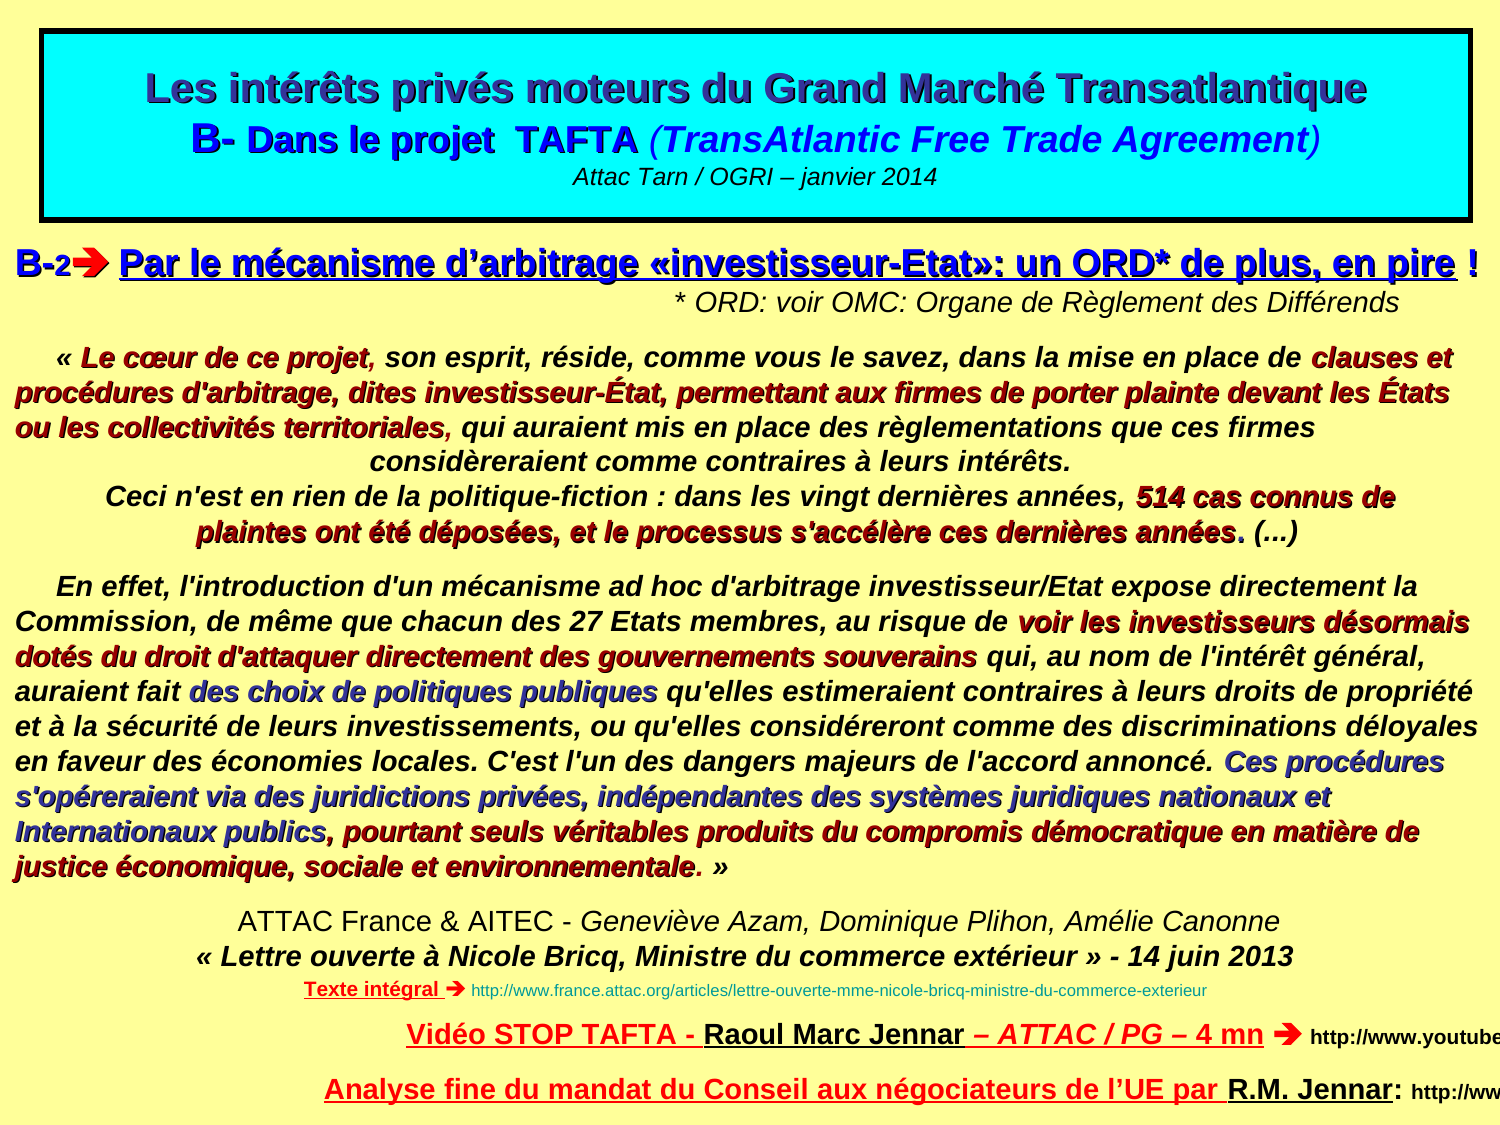

B-2 Par le mécanisme d’arbitrage «investisseur-Etat»: un ORD* de plus, en pire !
 * ORD: voir OMC: Organe de Règlement des Différends
 « Le cœur de ce projet, son esprit, réside, comme vous le savez, dans la mise en place de clauses et
procédures d'arbitrage, dites investisseur-État, permettant aux firmes de porter plainte devant les États
ou les collectivités territoriales, qui auraient mis en place des règlementations que ces firmes
 considèreraient comme contraires à leurs intérêts.
 Ceci n'est en rien de la politique-fiction : dans les vingt dernières années, 514 cas connus de
 plaintes ont été déposées, et le processus s'accélère ces dernières années. (...)
 En effet, l'introduction d'un mécanisme ad hoc d'arbitrage investisseur/Etat expose directement la
Commission, de même que chacun des 27 Etats membres, au risque de voir les investisseurs désormais
dotés du droit d'attaquer directement des gouvernements souverains qui, au nom de l'intérêt général,
auraient fait des choix de politiques publiques qu'elles estimeraient contraires à leurs droits de propriété
et à la sécurité de leurs investissements, ou qu'elles considéreront comme des discriminations déloyales
en faveur des économies locales. C'est l'un des dangers majeurs de l'accord annoncé. Ces procédures
s'opéreraient via des juridictions privées, indépendantes des systèmes juridiques nationaux et
Internationaux publics, pourtant seuls véritables produits du compromis démocratique en matière de
justice économique, sociale et environnementale. »
  ATTAC France & AITEC - Geneviève Azam, Dominique Plihon, Amélie Canonne
 « Lettre ouverte à Nicole Bricq, Ministre du commerce extérieur » - 14 juin 2013
Les intérêts privés moteurs du Grand Marché Transatlantique
B- Dans le projet TAFTA (TransAtlantic Free Trade Agreement)
Attac Tarn / OGRI – janvier 2014
Texte intégral  http://www.france.attac.org/articles/lettre-ouverte-mme-nicole-bricq-ministre-du-commerce-exterieur
 Vidéo STOP TAFTA - Raoul Marc Jennar – ATTAC / PG – 4 mn  http://www.youtube.com/watch?v=aSNBq3ipBHc
Analyse fine du mandat du Conseil aux négociateurs de l’UE par R.M. Jennar: http://www.jennar.fr/?p=3143